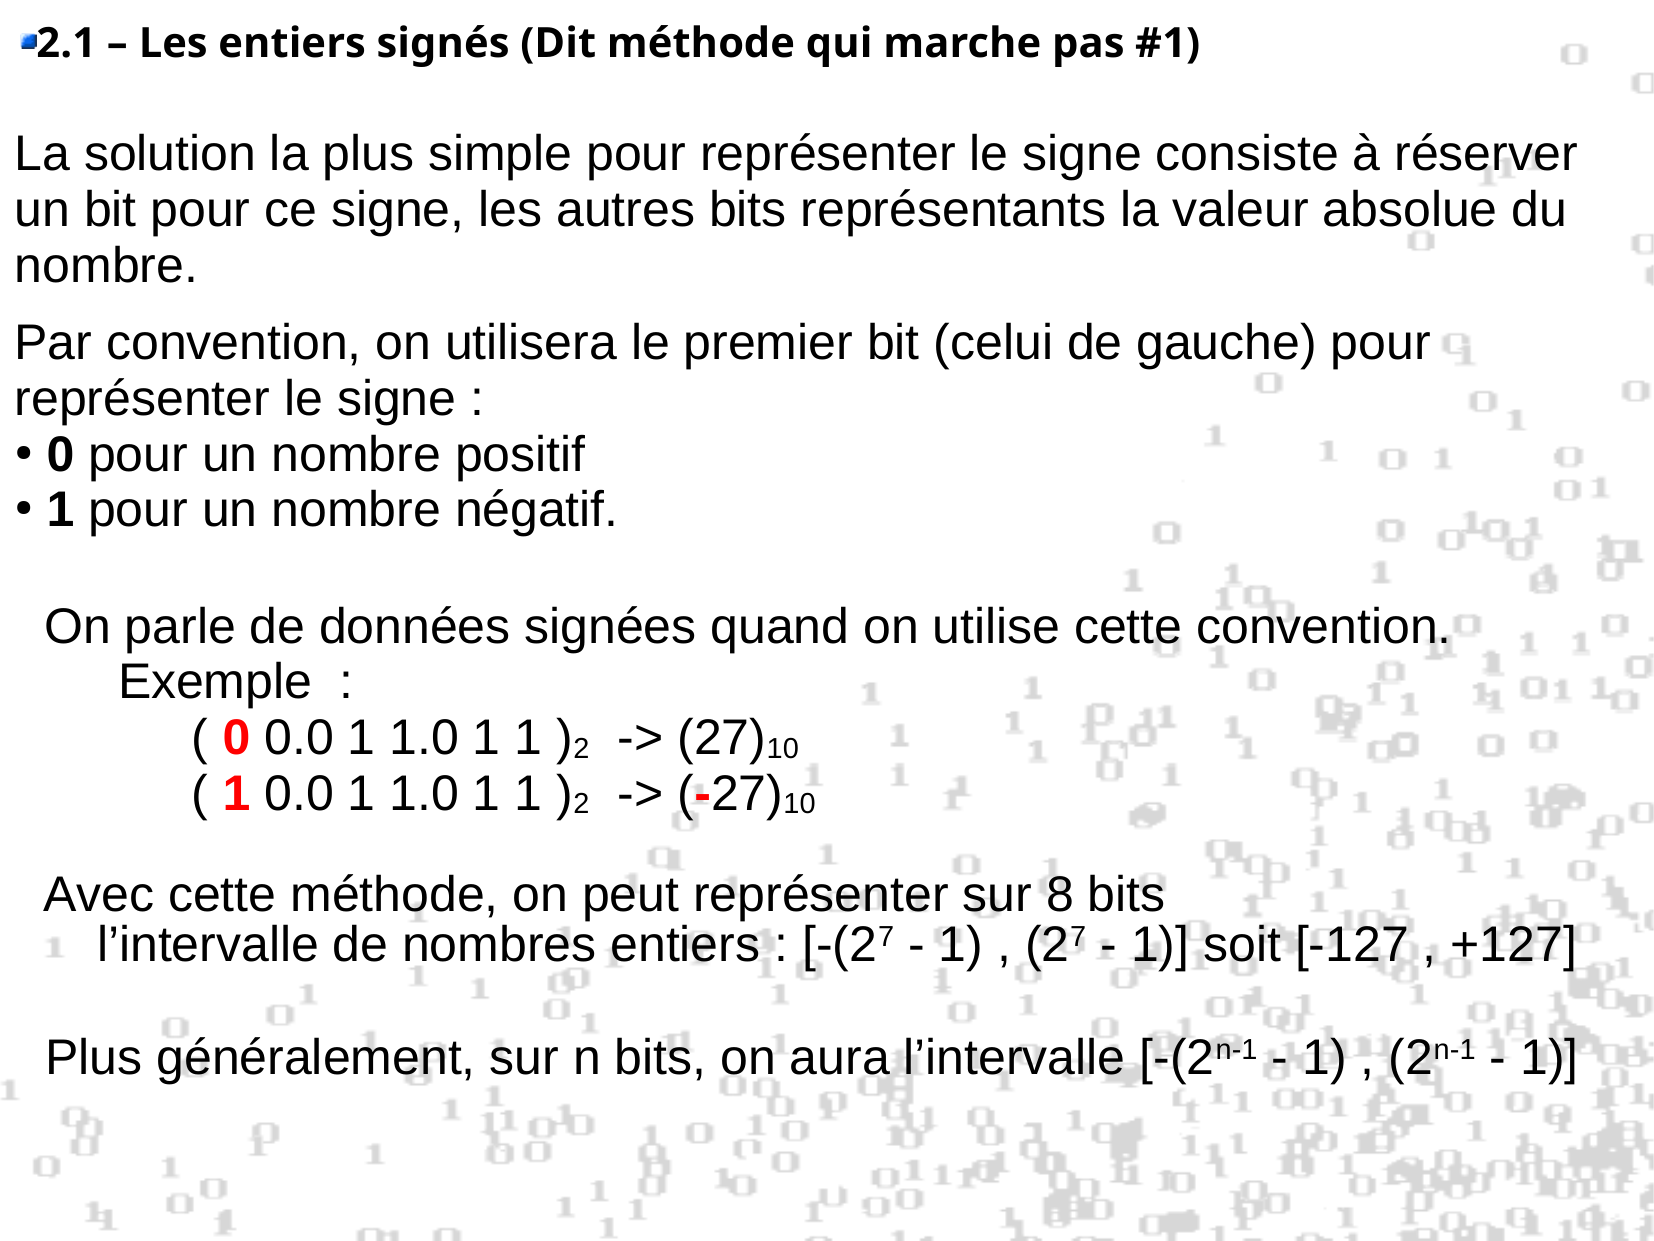

2.1 – Les entiers signés (Dit méthode qui marche pas #1)
La solution la plus simple pour représenter le signe consiste à réserver un bit pour ce signe, les autres bits représentants la valeur absolue du nombre.
Par convention, on utilisera le premier bit (celui de gauche) pour représenter le signe :
 0 pour un nombre positif
 1 pour un nombre négatif.
On parle de données signées quand on utilise cette convention.
	Exemple	:
		( 0 0.0 1 1.0 1 1 )2 -> (27)10
		( 1 0.0 1 1.0 1 1 )2 -> (-27)10
Avec cette méthode, on peut représenter sur 8 bits
l’intervalle de nombres entiers : [-(27 - 1) , (27 - 1)] soit [-127 , +127]
Plus généralement, sur n bits, on aura l’intervalle [-(2n-1 - 1) , (2n-1 - 1)]